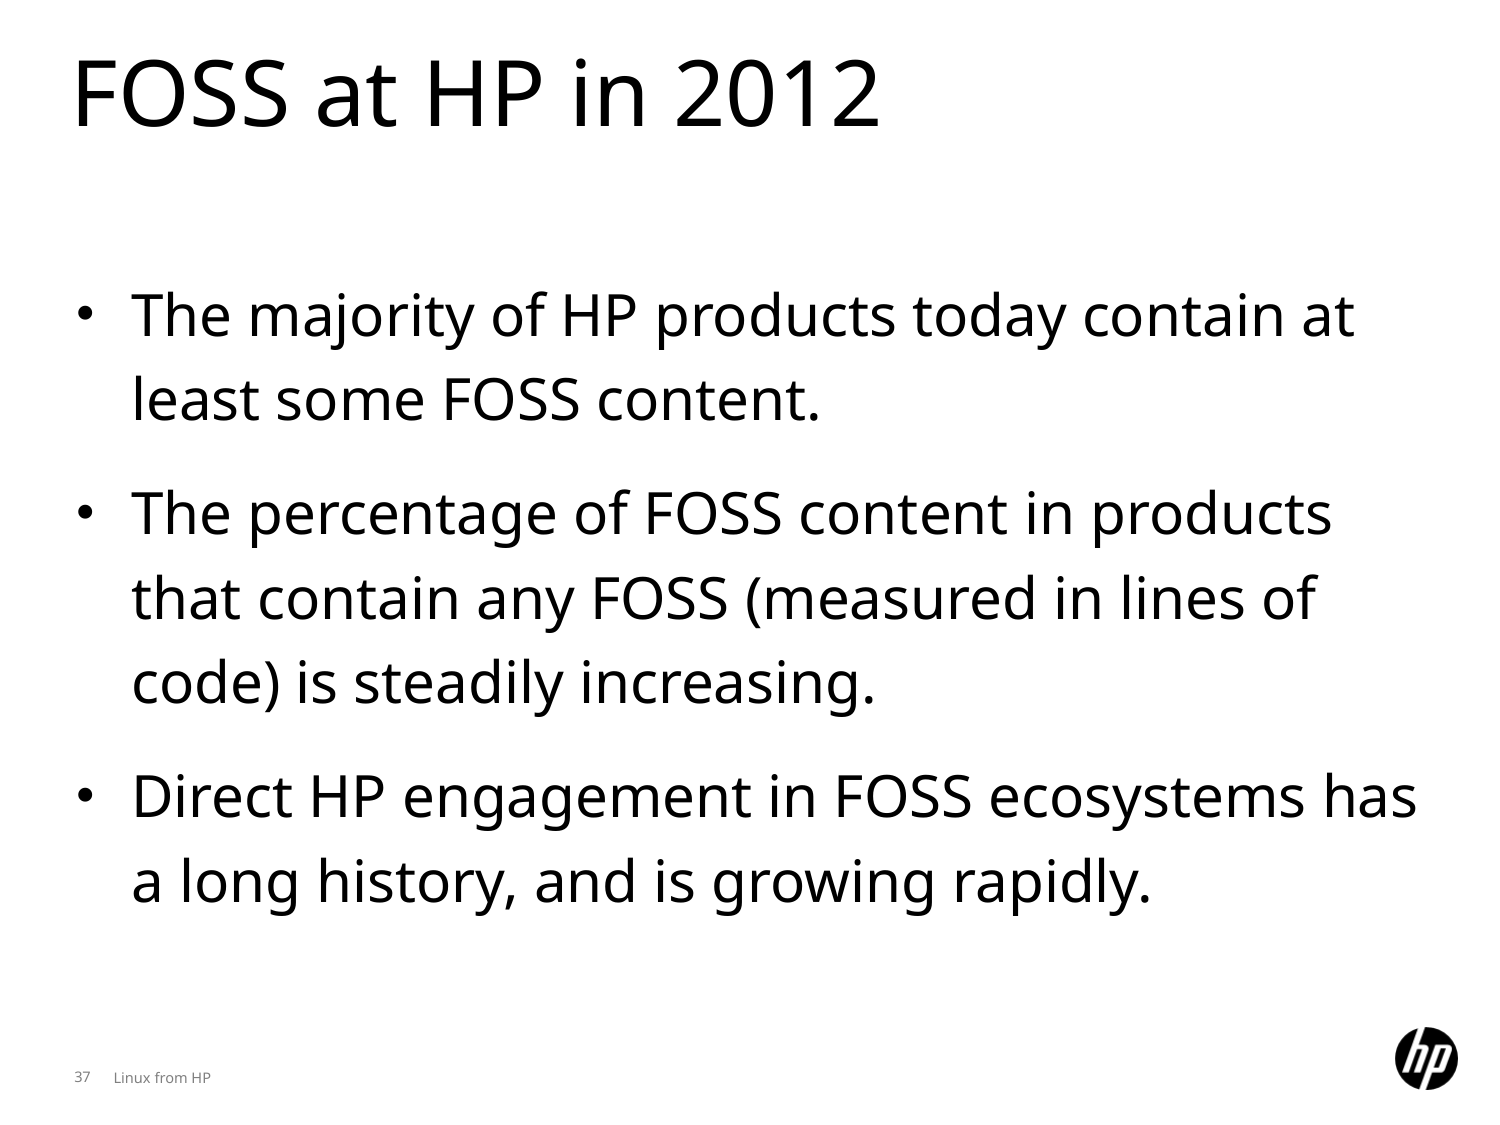

# FOSS at HP in 2012
The majority of HP products today contain at least some FOSS content.
The percentage of FOSS content in products that contain any FOSS (measured in lines of code) is steadily increasing.
Direct HP engagement in FOSS ecosystems has a long history, and is growing rapidly.